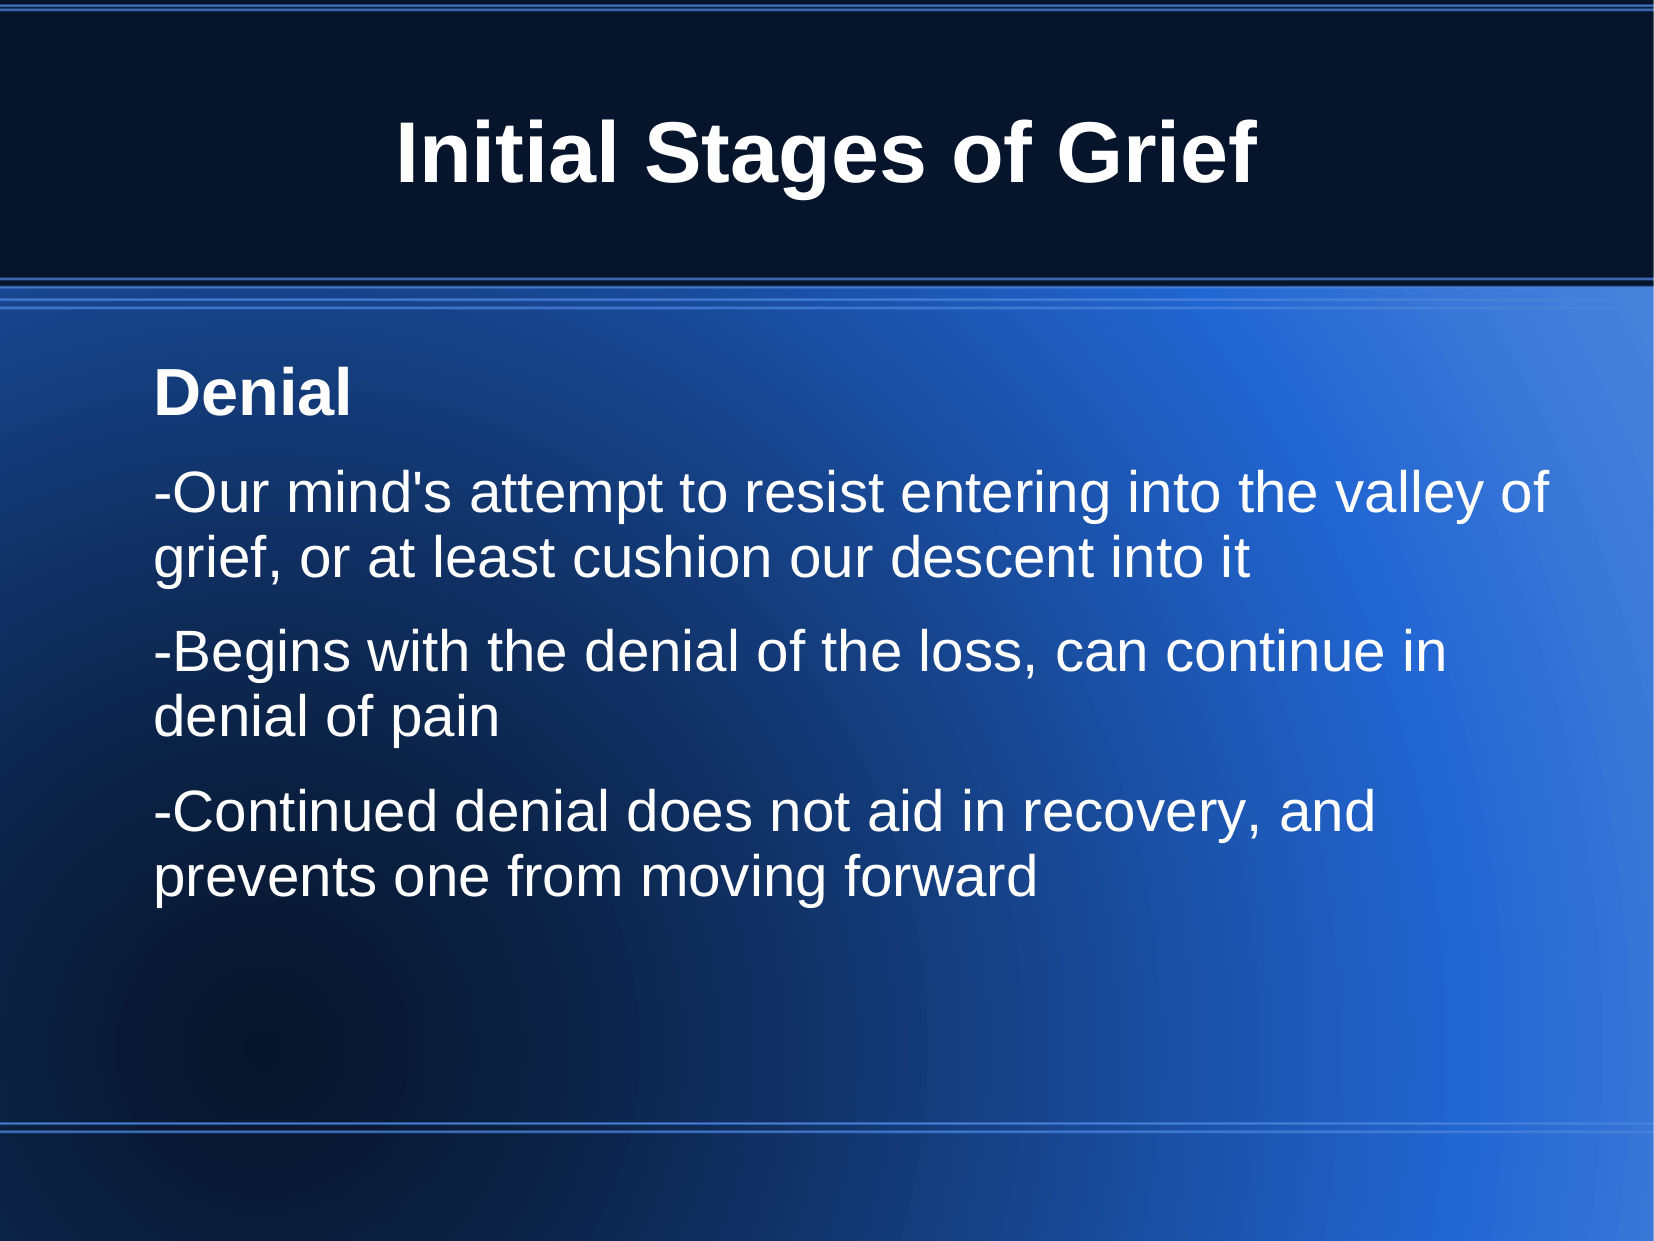

# Initial Stages of Grief
Denial
-Our mind's attempt to resist entering into the valley of grief, or at least cushion our descent into it
-Begins with the denial of the loss, can continue in denial of pain
-Continued denial does not aid in recovery, and prevents one from moving forward